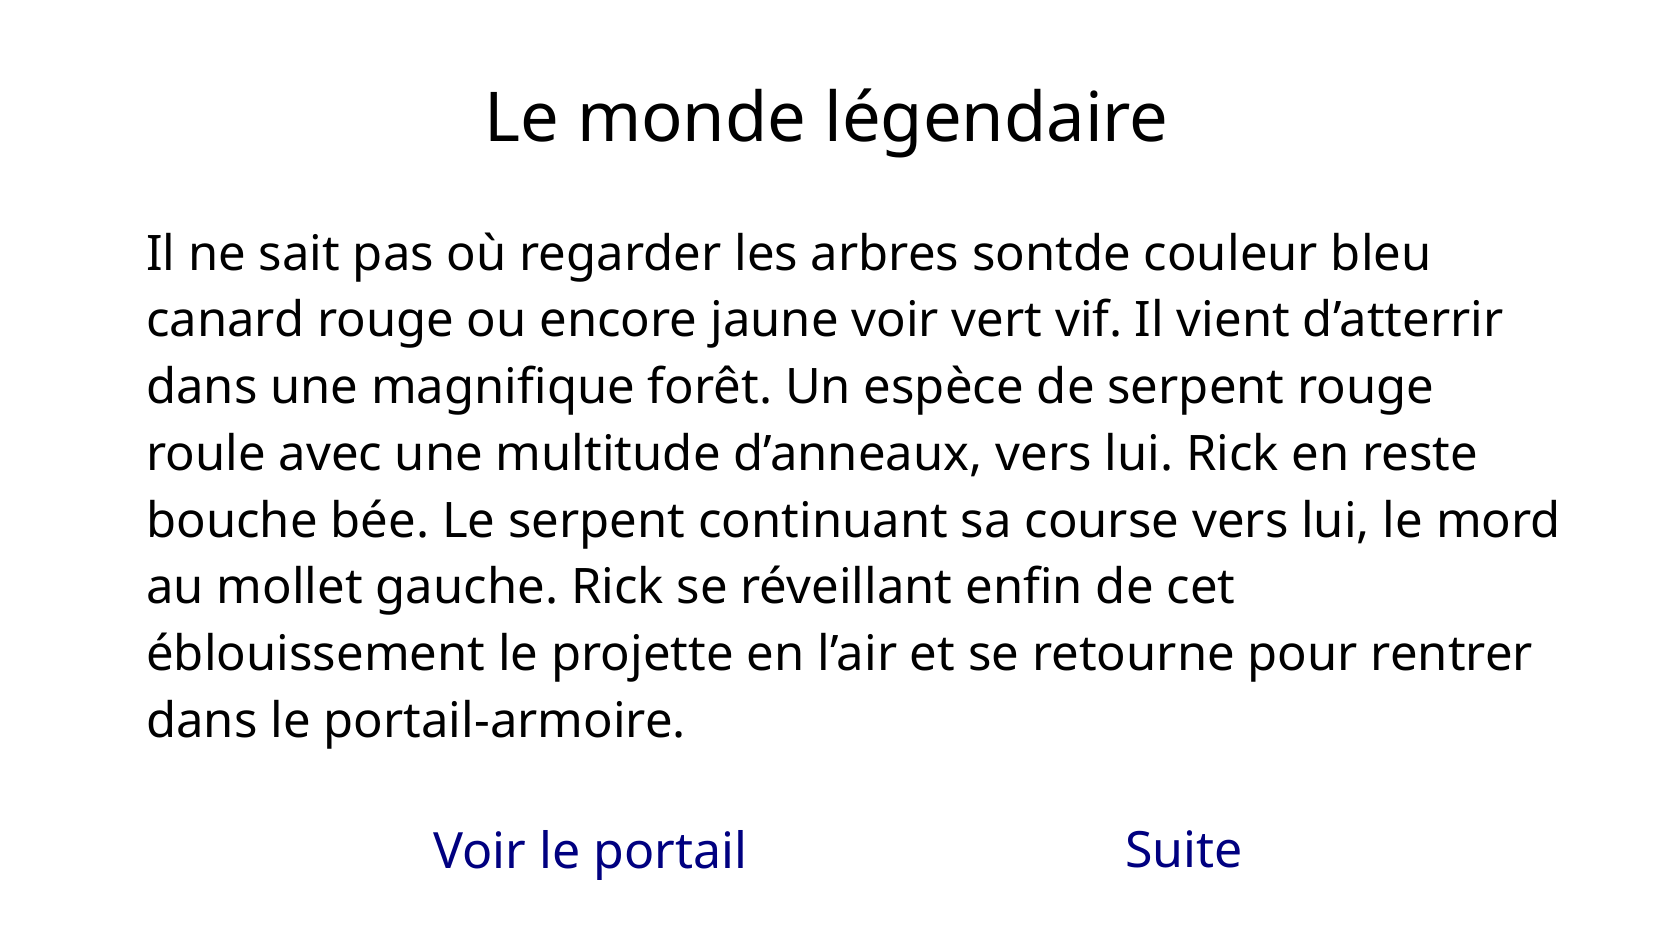

# Le monde légendaire
Il ne sait pas où regarder les arbres sontde couleur bleu canard rouge ou encore jaune voir vert vif. Il vient d’atterrir dans une magnifique forêt. Un espèce de serpent rouge roule avec une multitude d’anneaux, vers lui. Rick en reste bouche bée. Le serpent continuant sa course vers lui, le mord au mollet gauche. Rick se réveillant enfin de cet éblouissement le projette en l’air et se retourne pour rentrer dans le portail-armoire.
Suite
Voir le portail